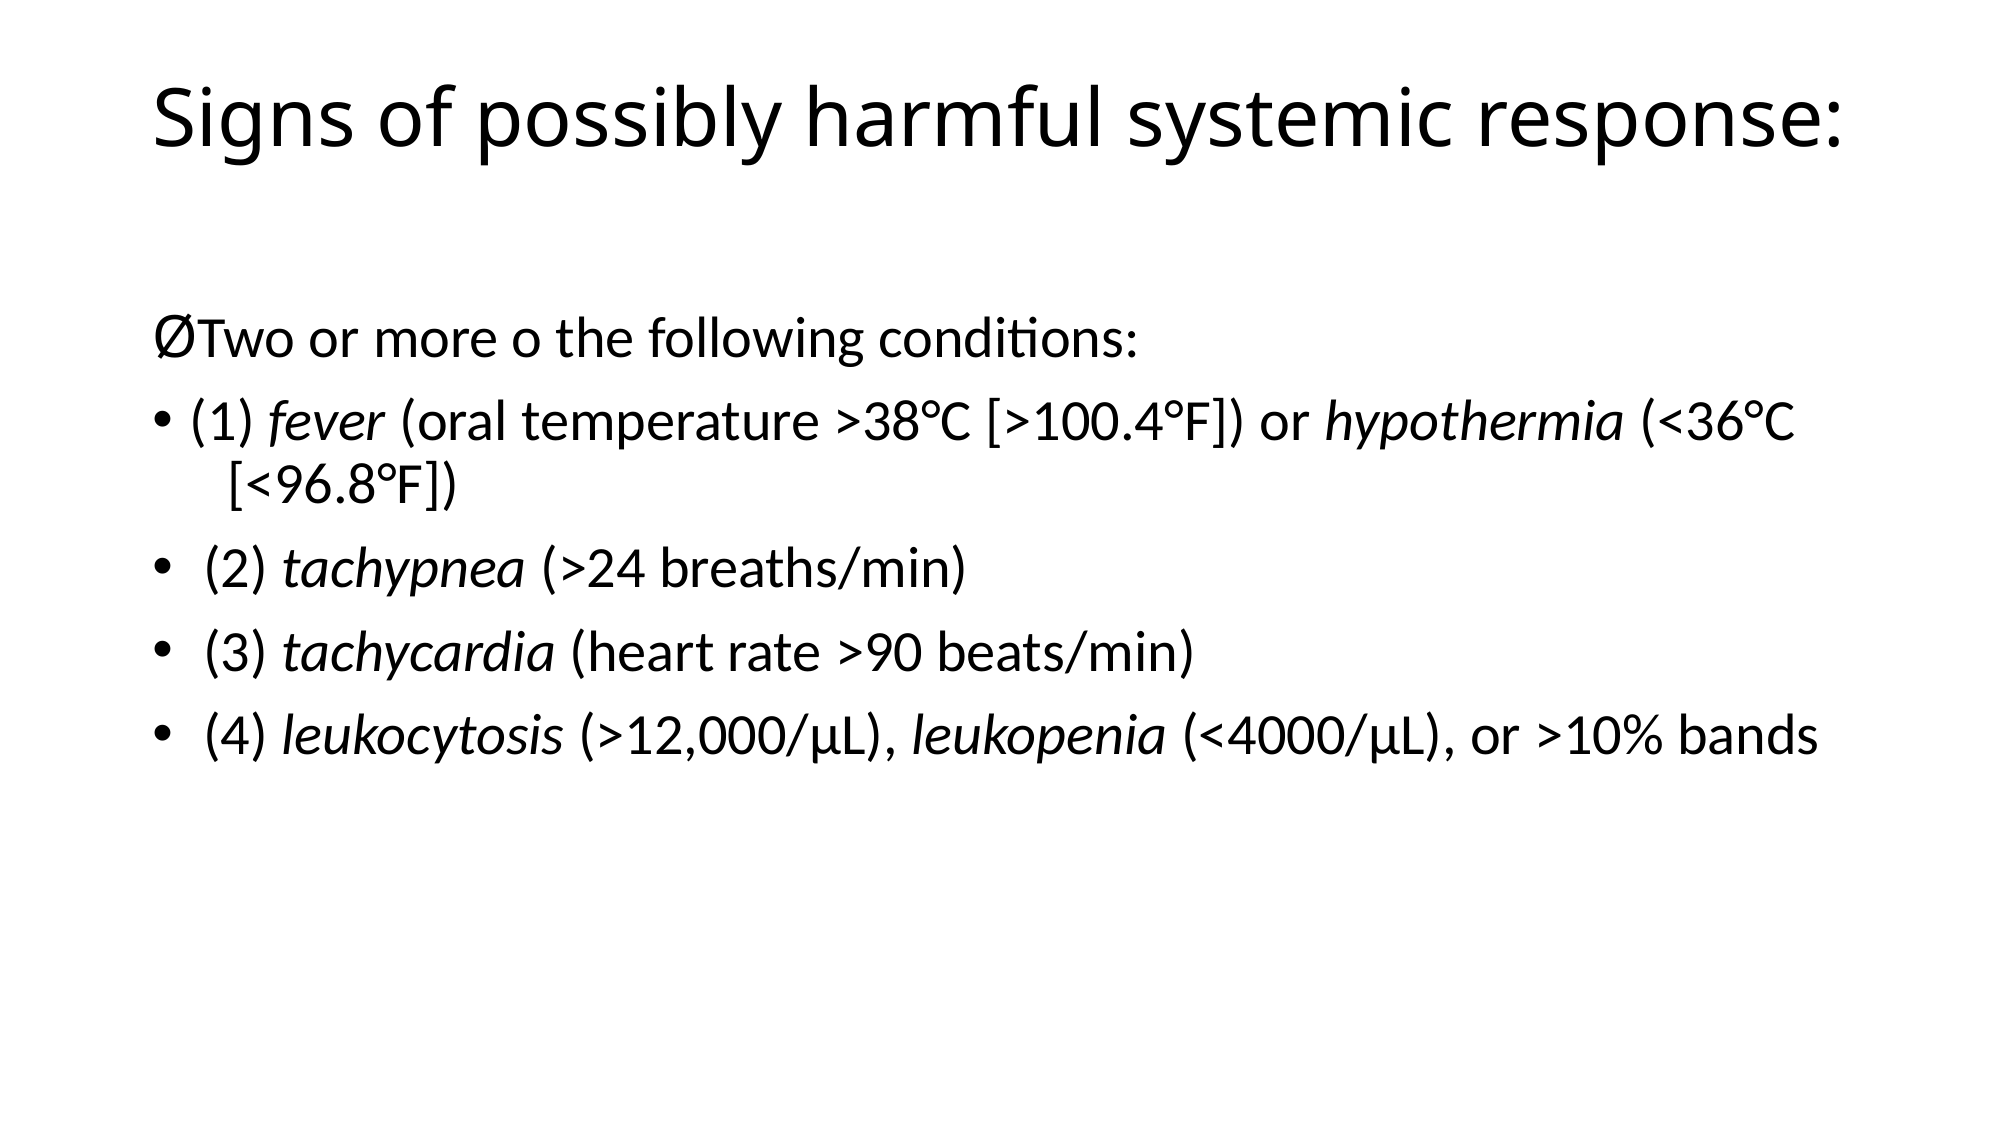

# Signs of possibly harmful systemic response:
Two or more o the following conditions:
(1) fever (oral temperature >38°C [>100.4°F]) or hypothermia (<36°C [<96.8°F])
 (2) tachypnea (>24 breaths/min)
 (3) tachycardia (heart rate >90 beats/min)
 (4) leukocytosis (>12,000/μL), leukopenia (<4000/μL), or >10% bands